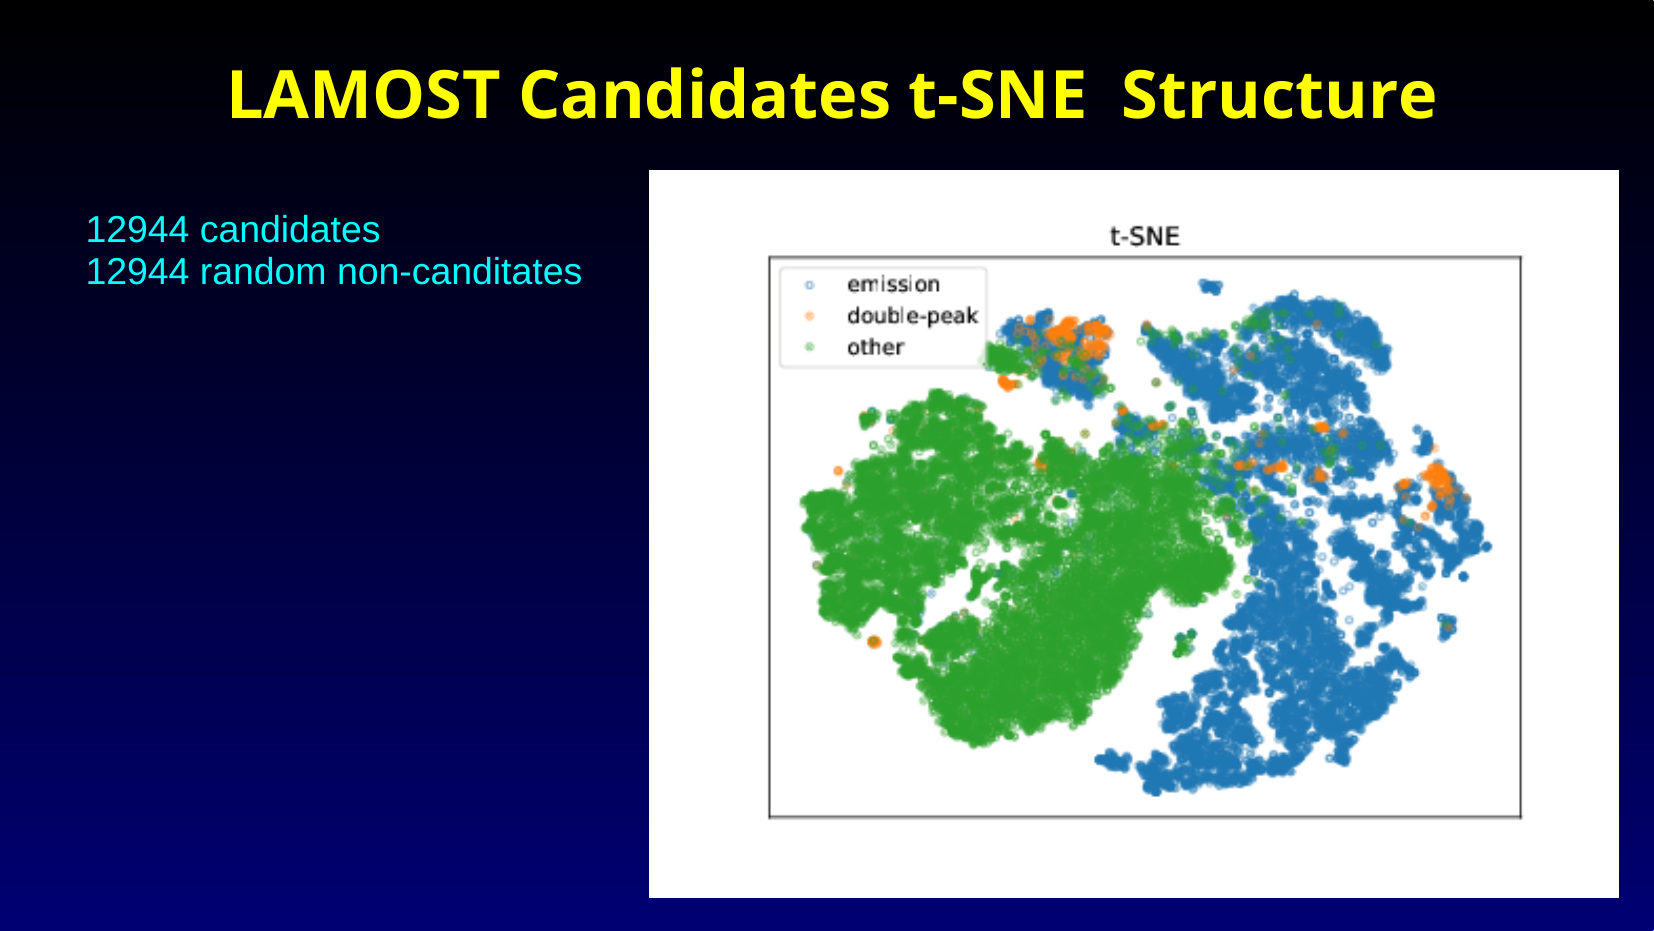

# LAMOST Candidates t-SNE Structure
12944 candidates
12944 random non-canditates